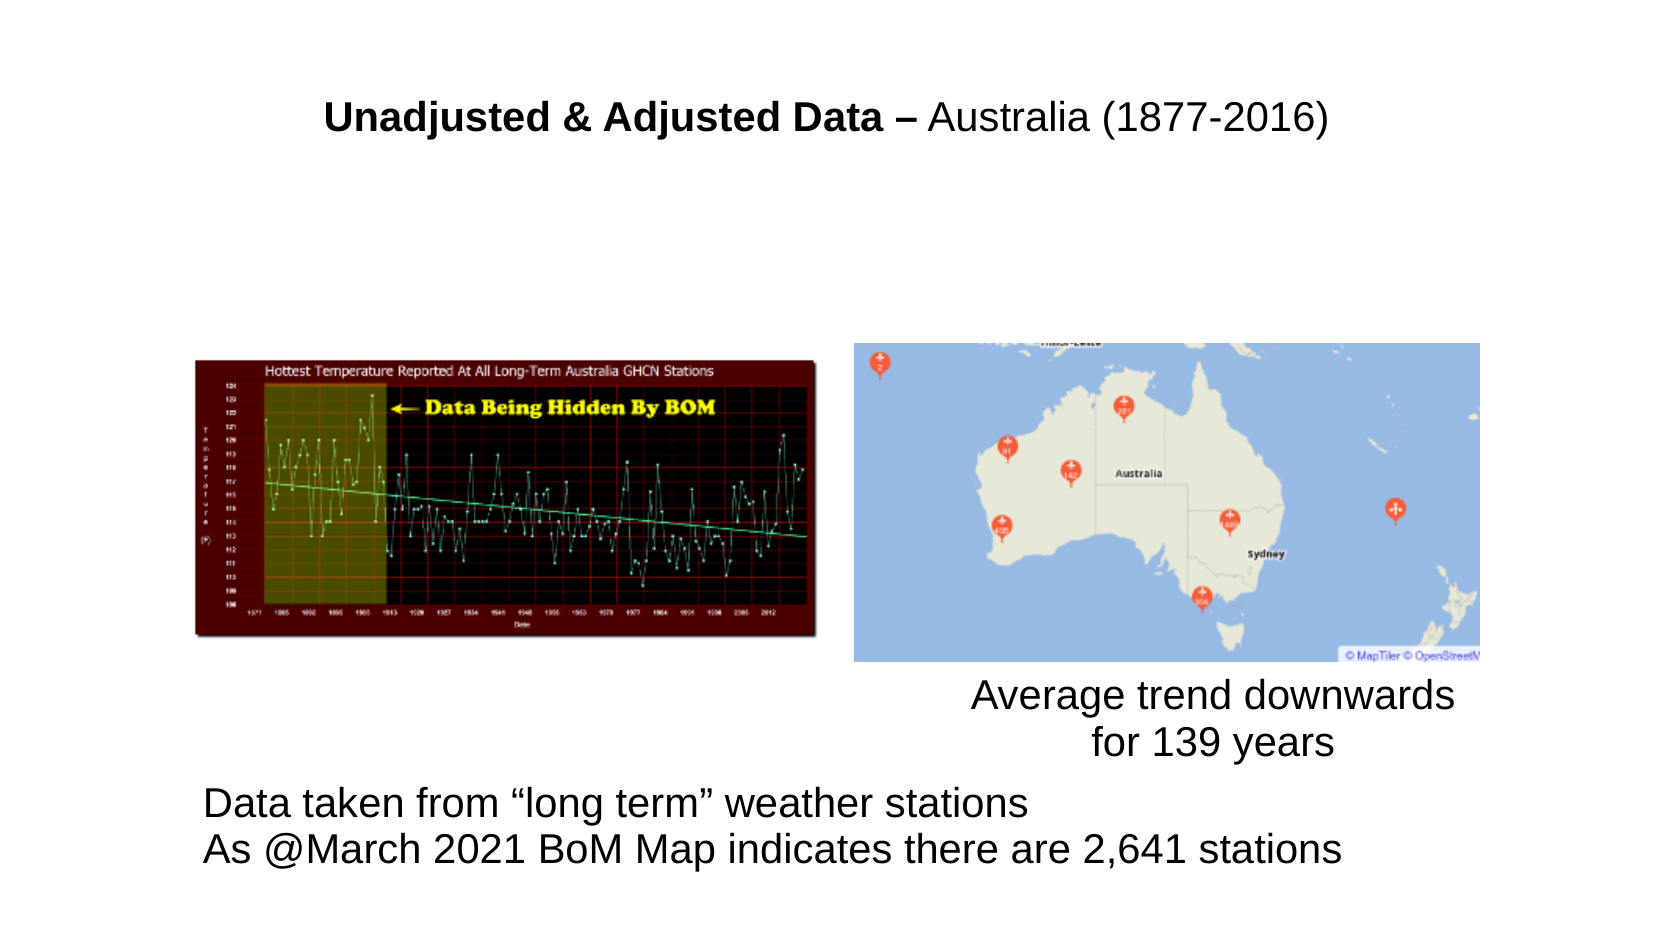

Unadjusted & Adjusted Data – Australia (1877-2016)
Average trend downwards
for 139 years
Data taken from “long term” weather stations
As @March 2021 BoM Map indicates there are 2,641 stations